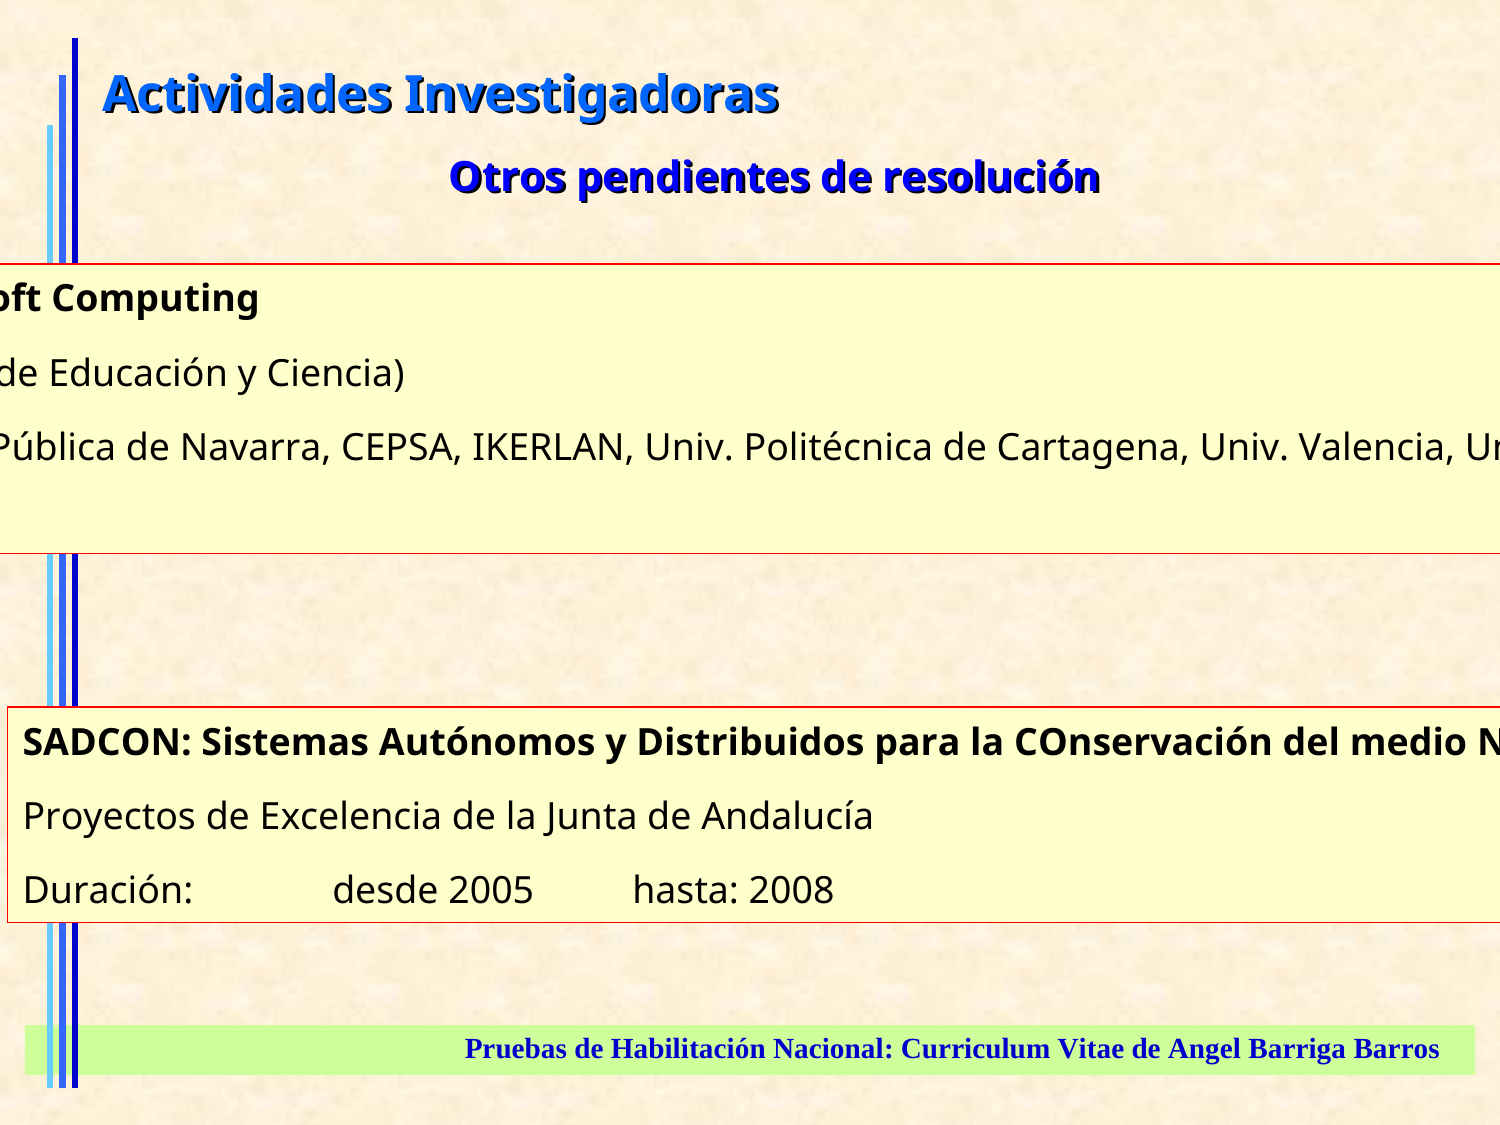

Actividades Investigadoras
Otros pendientes de resolución
Coordinación y articulación de I+D+I basada en Soft Computing
Programa de Acciones Complementarias (Ministerio de Educación y Ciencia)
Entidades participantes: IMSE, Univ. Granada, Univ. Pública de Navarra, CEPSA, IKERLAN, Univ. Politécnica de Cartagena, Univ. Valencia, Univ. Oviedo, Univ. de la Laguna, Univ. Murcia, Univ. País Vasco
Duración:	 desde 2005	 hasta: 2007
SADCON: Sistemas Autónomos y Distribuidos para la COnservación del medio Natural
Proyectos de Excelencia de la Junta de Andalucía
Duración:	 desde 2005	 hasta: 2008